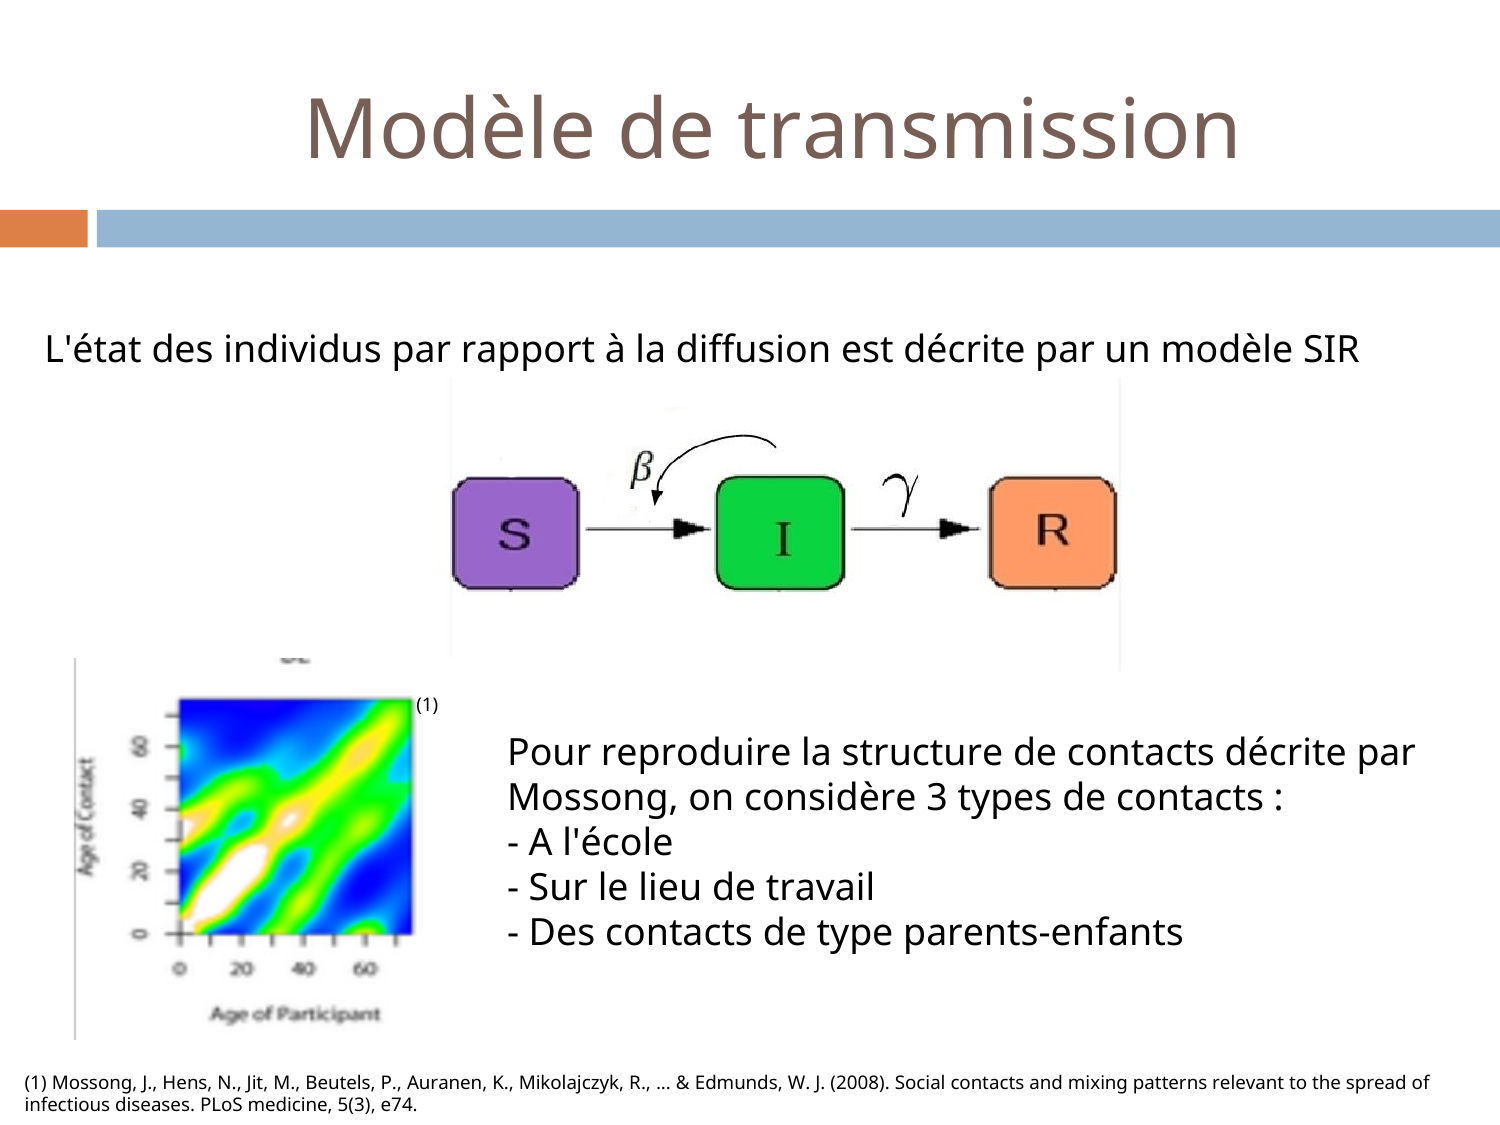

Modèle de transmission
L'état des individus par rapport à la diffusion est décrite par un modèle SIR
(1)
Pour reproduire la structure de contacts décrite par Mossong, on considère 3 types de contacts :
- A l'école
- Sur le lieu de travail
- Des contacts de type parents-enfants
(1) Mossong, J., Hens, N., Jit, M., Beutels, P., Auranen, K., Mikolajczyk, R., ... & Edmunds, W. J. (2008). Social contacts and mixing patterns relevant to the spread of infectious diseases. PLoS medicine, 5(3), e74.